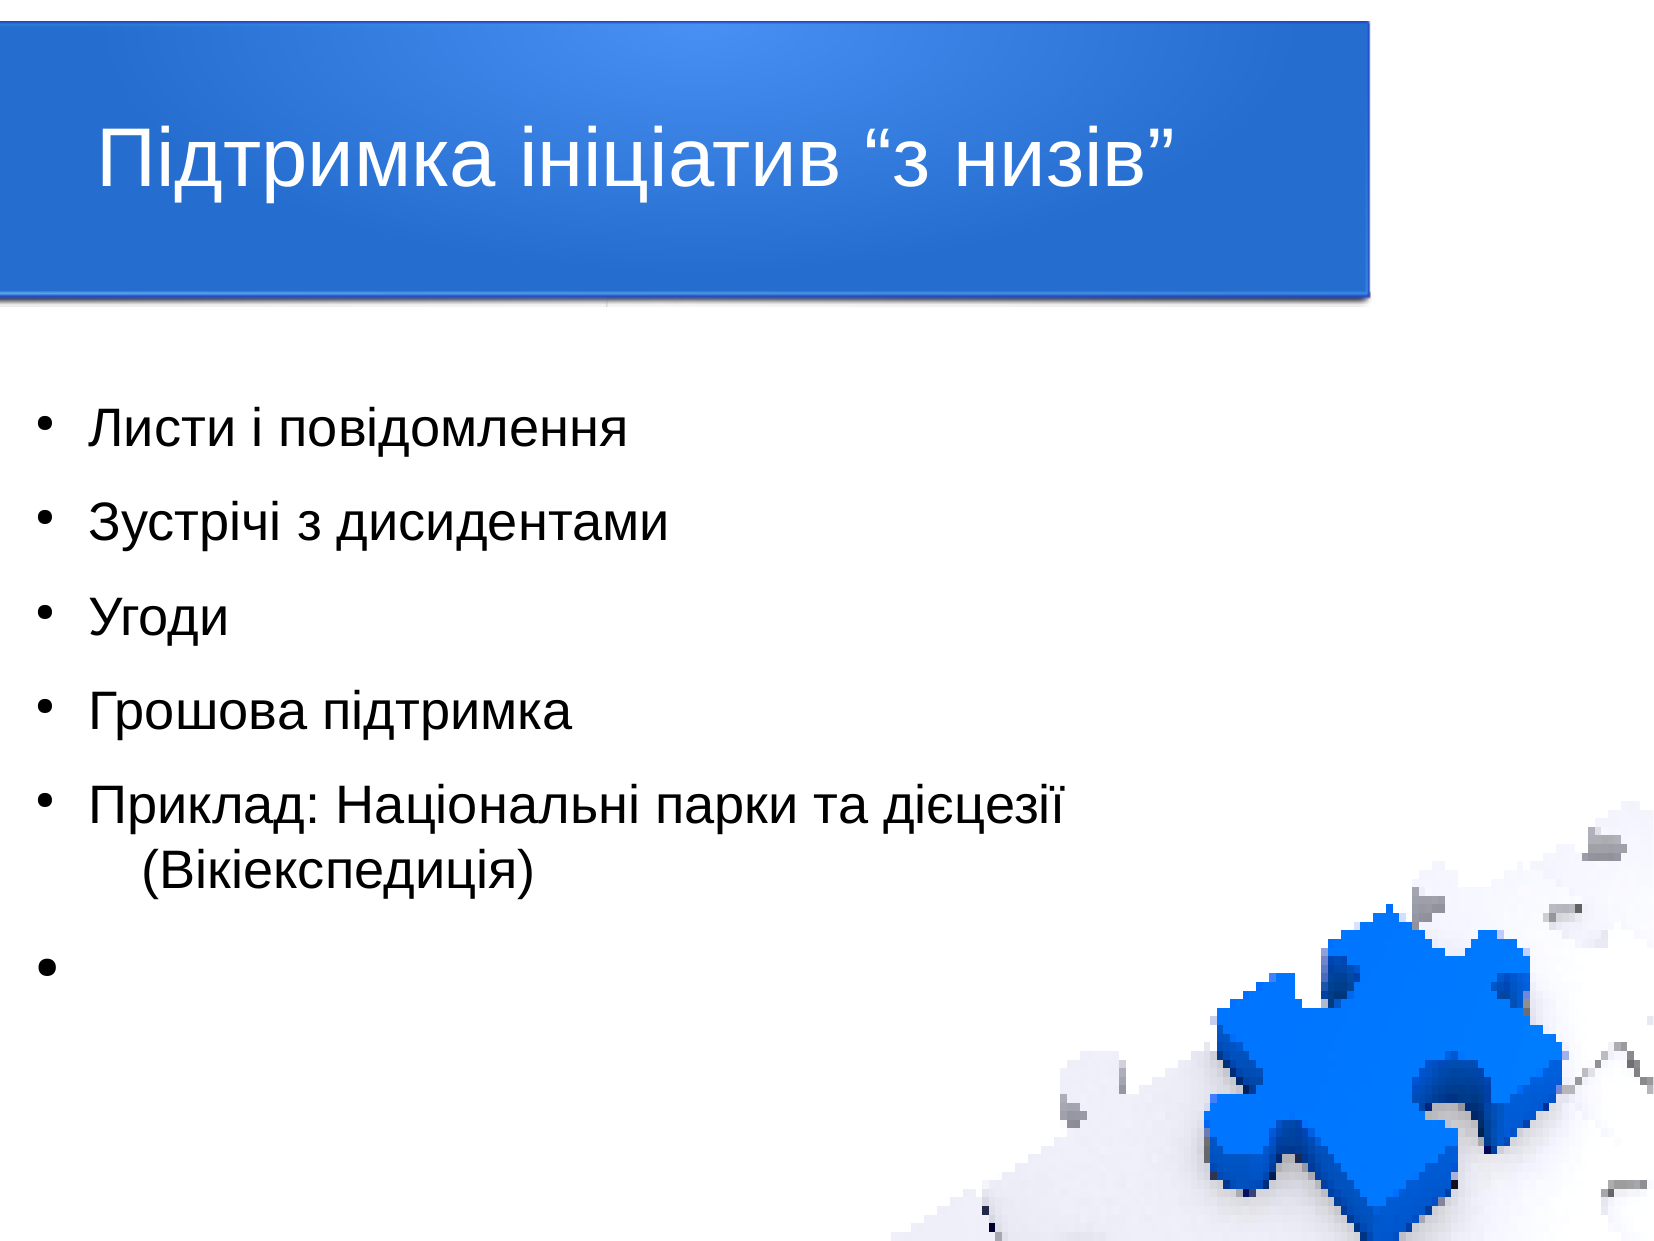

# Підтримка ініціатив “з низів”
Листи і повідомлення
Зустрічі з дисидентами
Угоди
Грошова підтримка
Приклад: Національні парки та дієцезії (Вікіекспедиція)